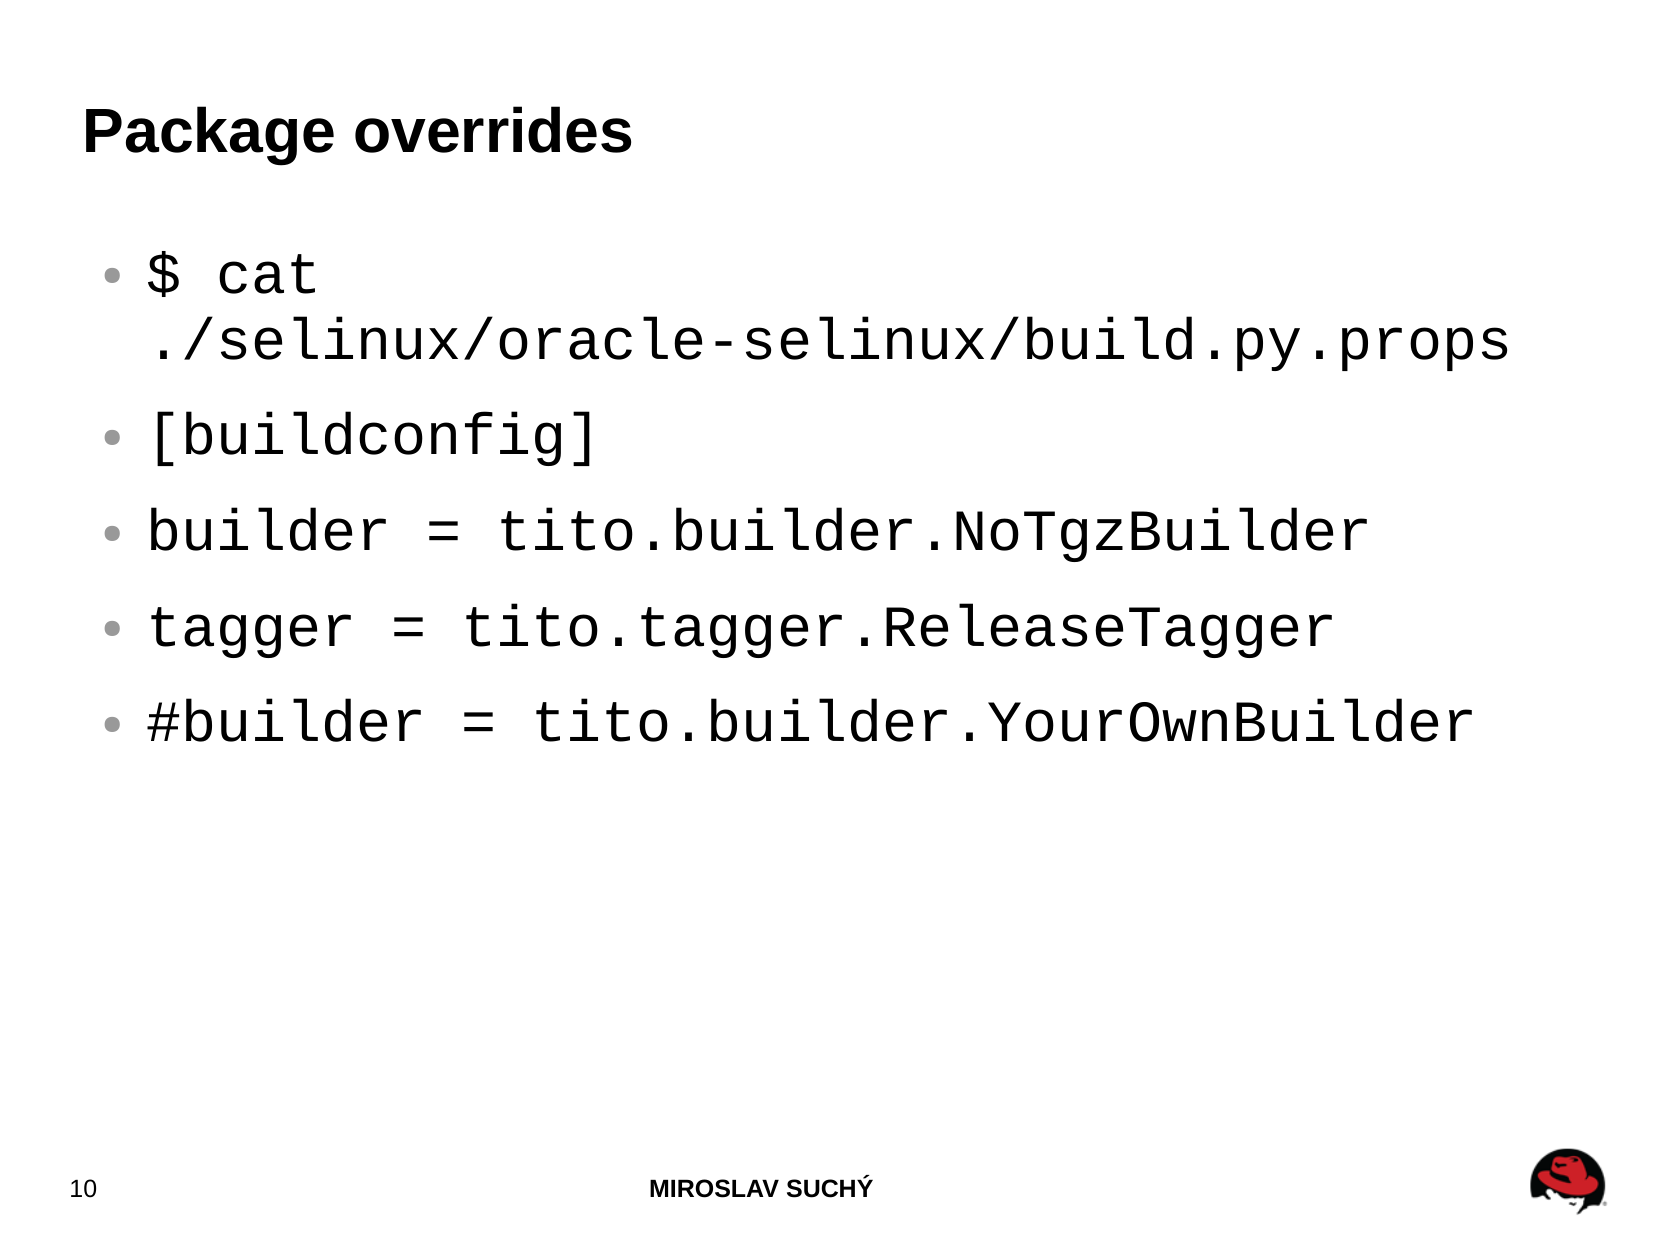

# Package overrides
$ cat ./selinux/oracle-selinux/build.py.props
[buildconfig]
builder = tito.builder.NoTgzBuilder
tagger = tito.tagger.ReleaseTagger
#builder = tito.builder.YourOwnBuilder